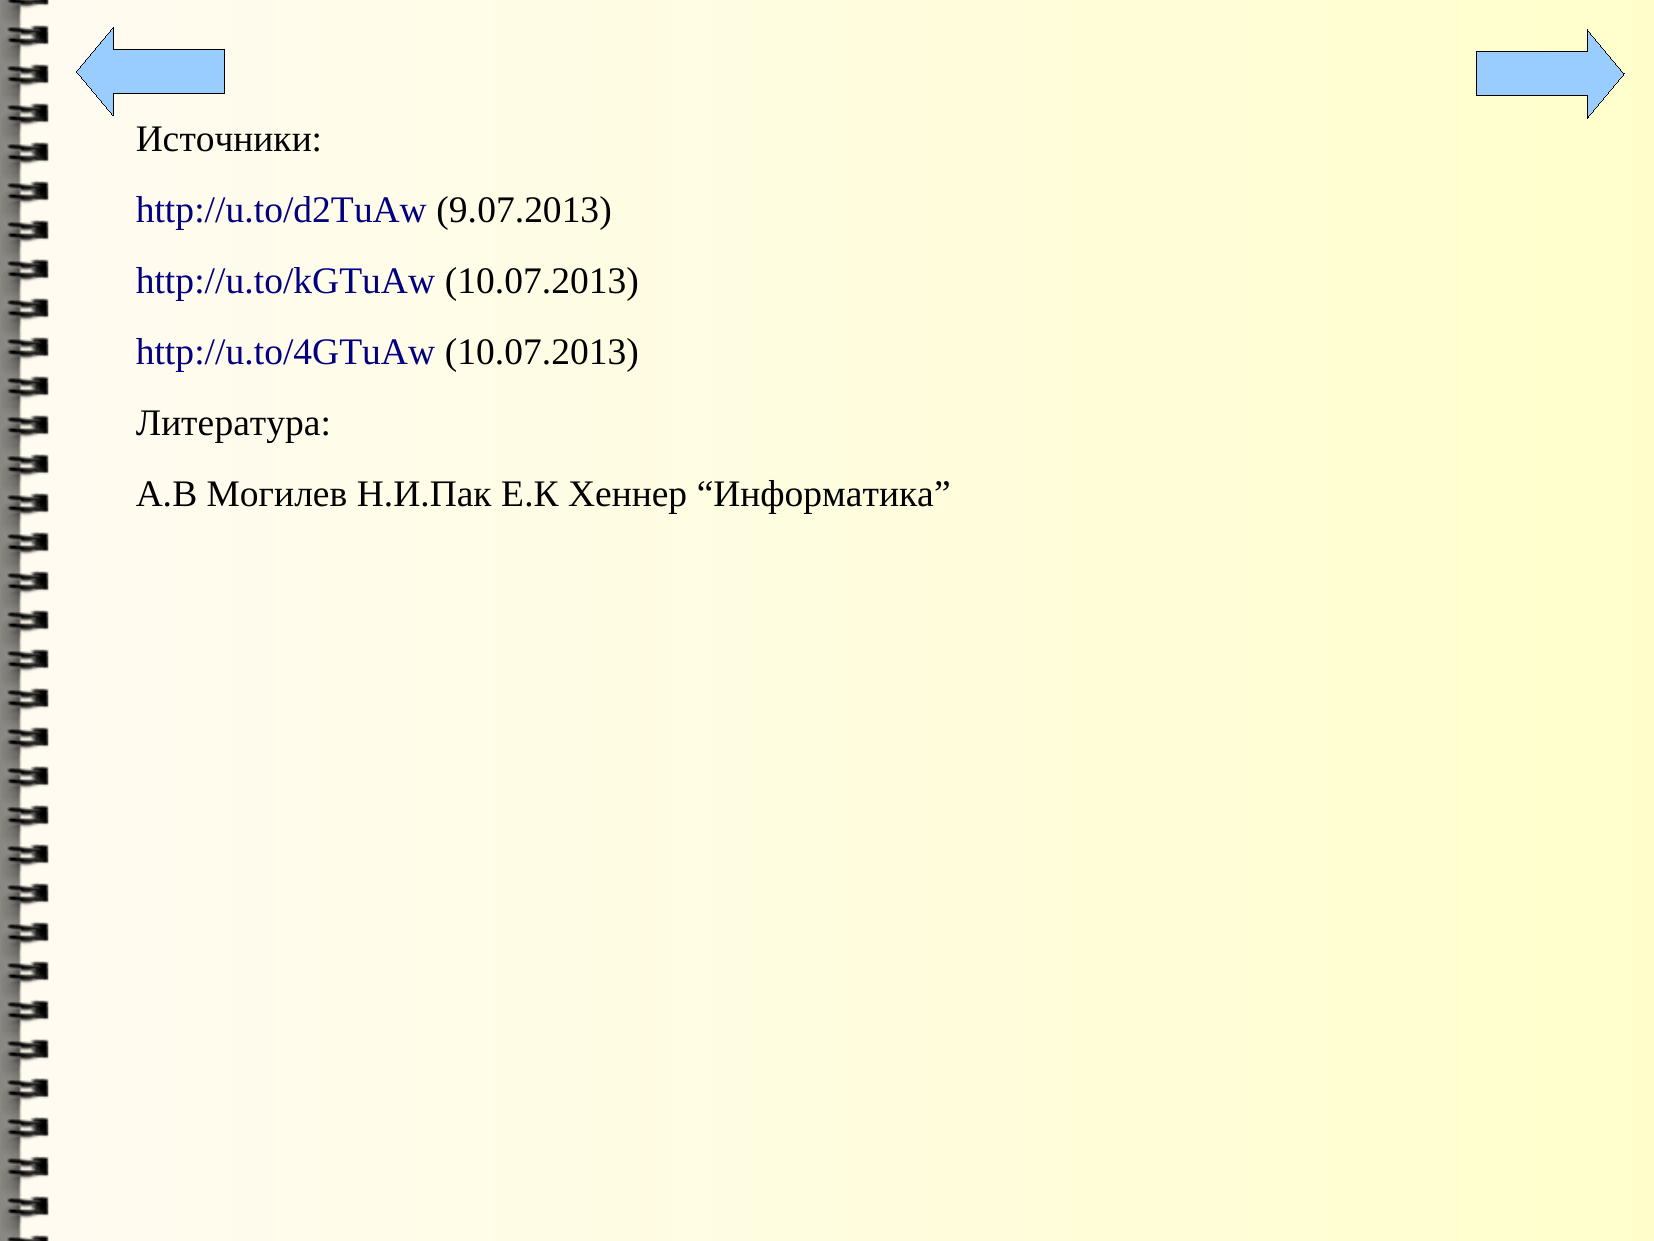

# Источники:
http://u.to/d2TuAw (9.07.2013)
http://u.to/kGTuAw (10.07.2013)
http://u.to/4GTuAw (10.07.2013)
Литература:
А.В Могилев Н.И.Пак Е.К Хеннер “Информатика”